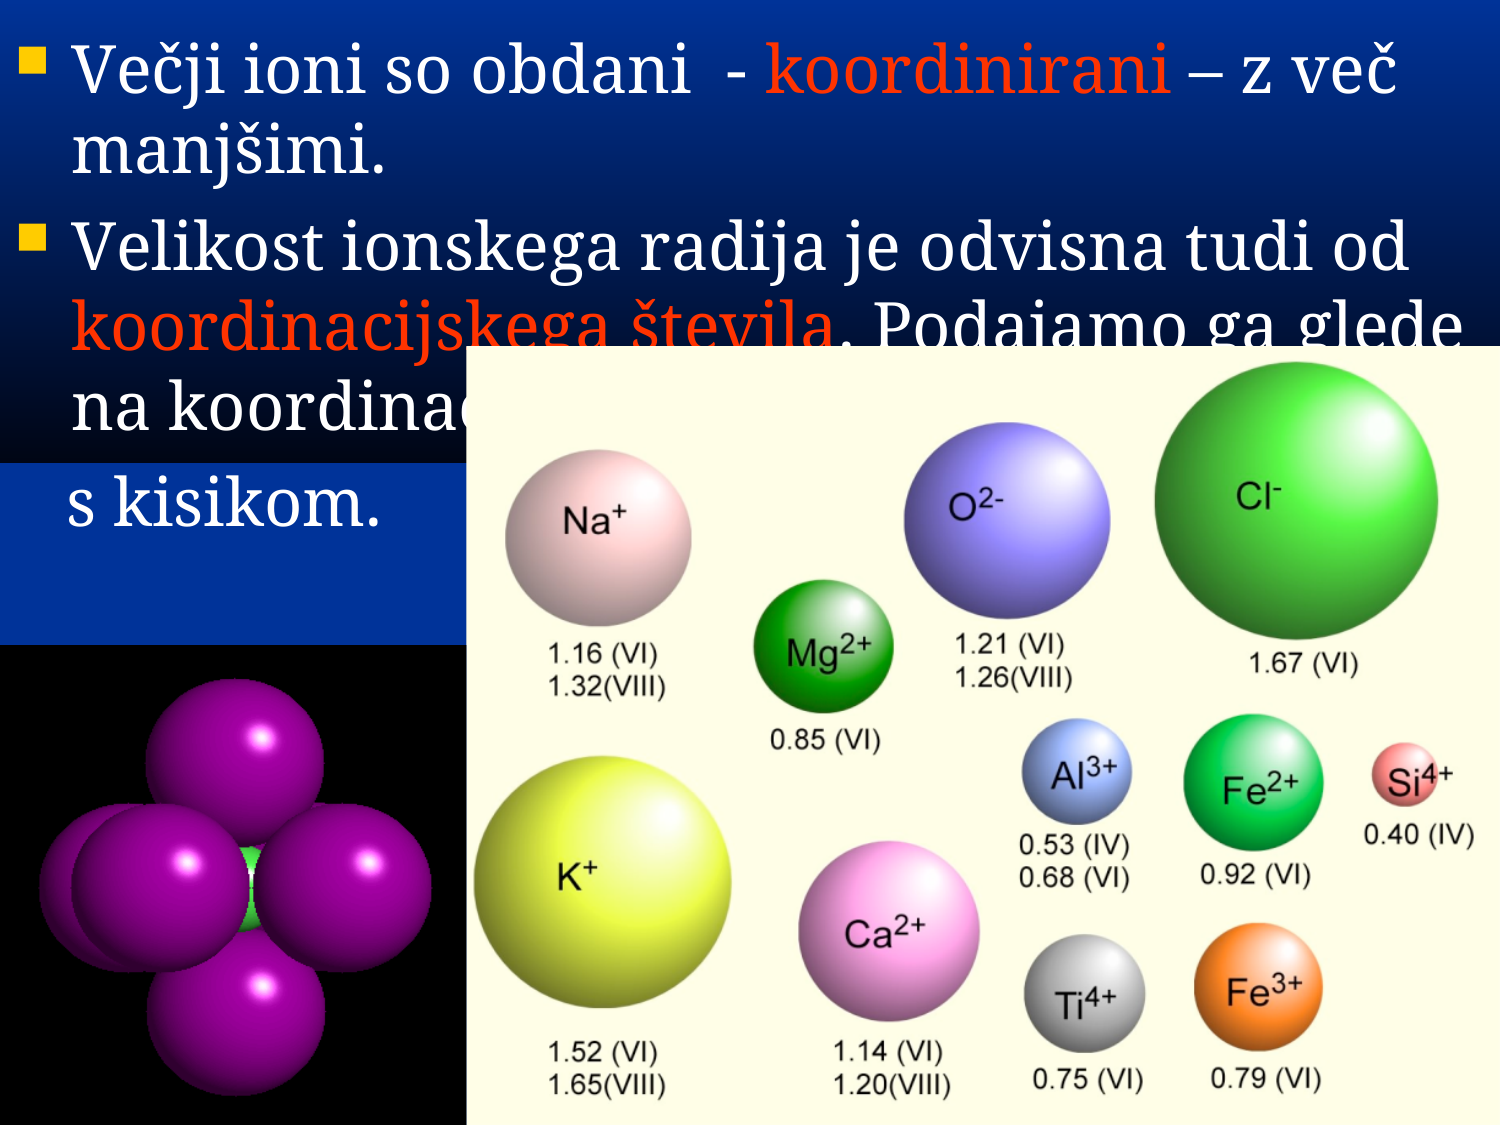

# Večji ioni so obdani - koordinirani – z več manjšimi.
Velikost ionskega radija je odvisna tudi od koordinacijskega števila. Podajamo ga glede na koordinacijo
 s kisikom.